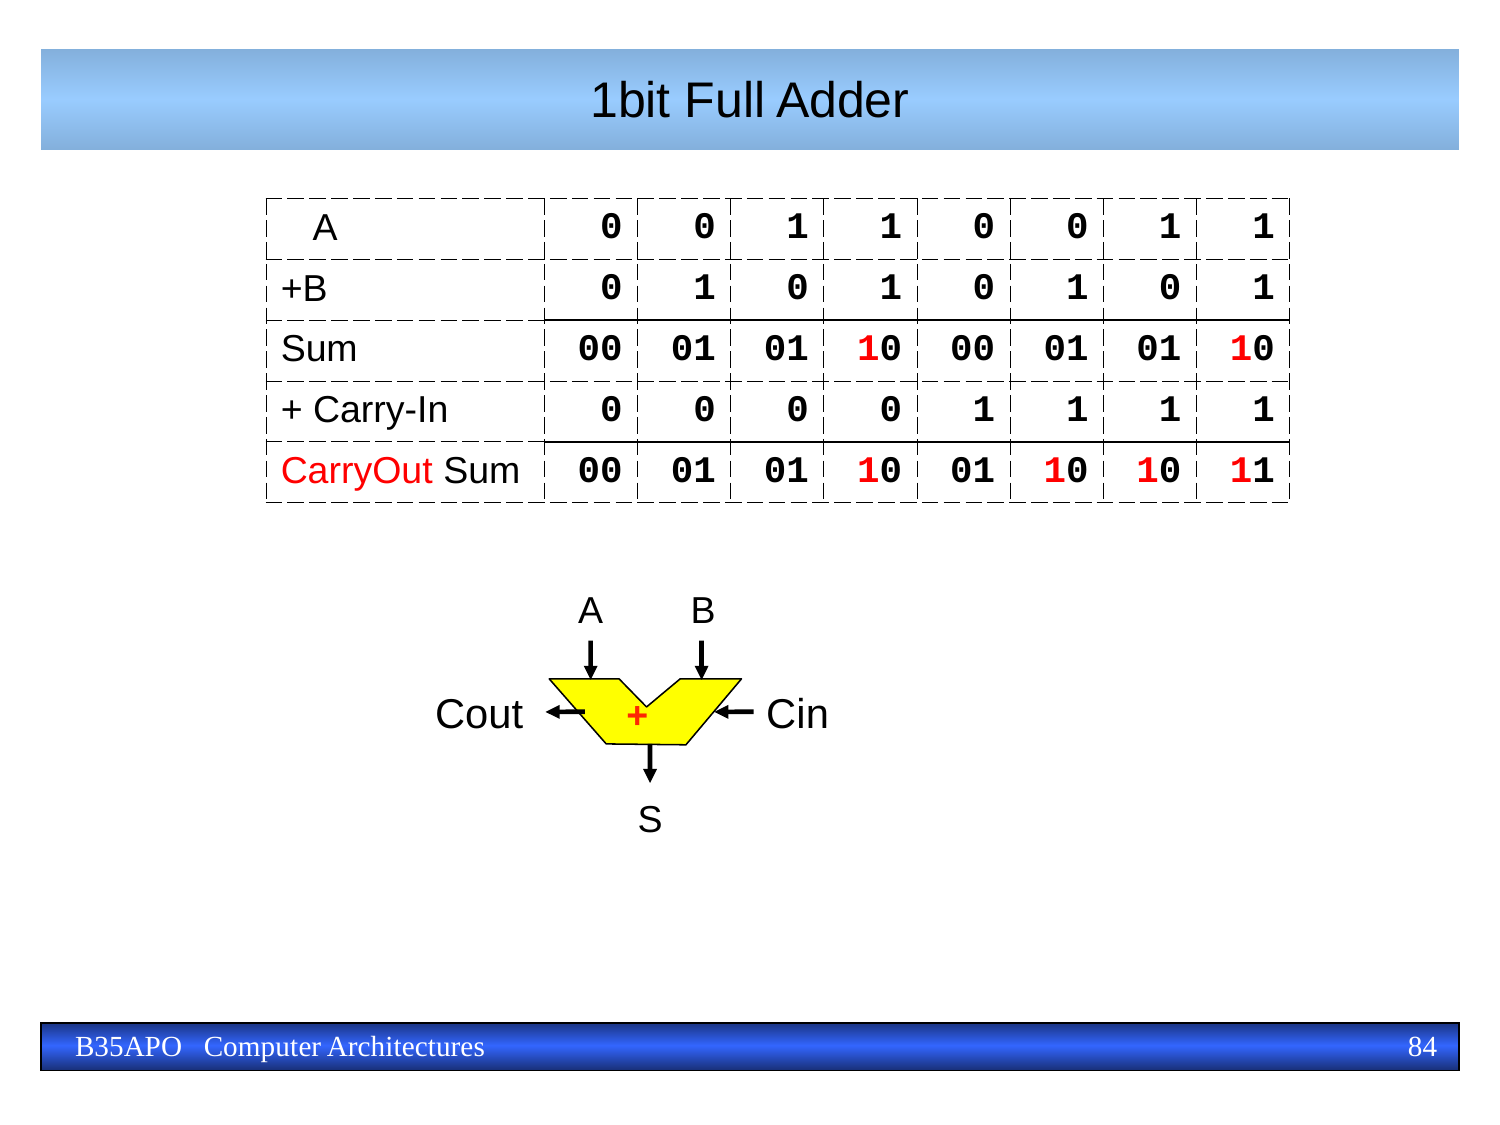

# 1bit Full Adder
| A | 0 | 0 | 1 | 1 | 0 | 0 | 1 | 1 |
| --- | --- | --- | --- | --- | --- | --- | --- | --- |
| +B | 0 | 1 | 0 | 1 | 0 | 1 | 0 | 1 |
| Sum | 00 | 01 | 01 | 10 | 00 | 01 | 01 | 10 |
| + Carry-In | 0 | 0 | 0 | 0 | 1 | 1 | 1 | 1 |
| CarryOut Sum | 00 | 01 | 01 | 10 | 01 | 10 | 10 | 11 |
A
B
Cout
Cin
+
S
B35APO Computer Architectures
84